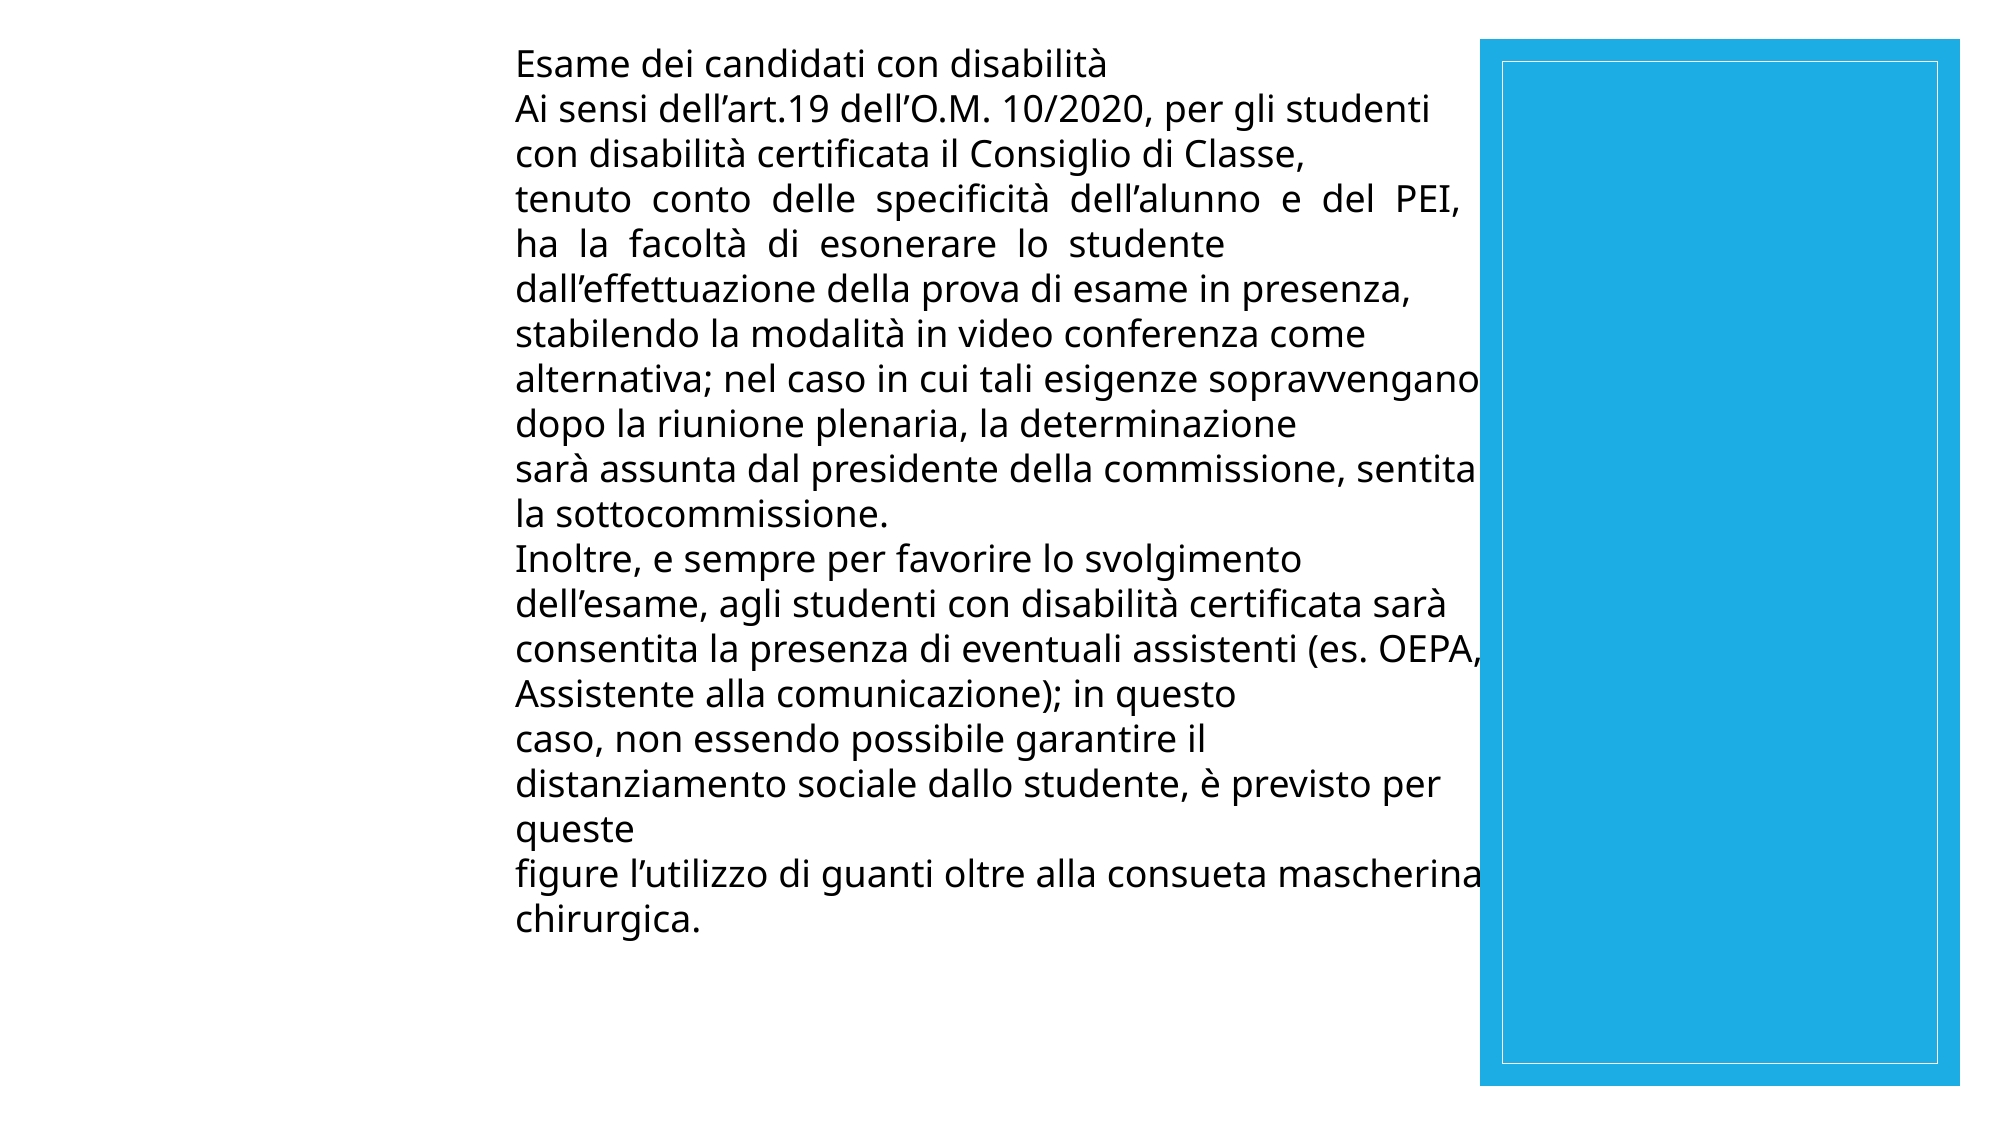

Esame dei candidati con disabilità
Ai sensi dell’art.19 dell’O.M. 10/2020, per gli studenti con disabilità certificata il Consiglio di Classe,
tenuto conto delle specificità dell’alunno e del PEI, ha la facoltà di esonerare lo studente
dall’effettuazione della prova di esame in presenza, stabilendo la modalità in video conferenza come
alternativa; nel caso in cui tali esigenze sopravvengano dopo la riunione plenaria, la determinazione
sarà assunta dal presidente della commissione, sentita la sottocommissione.
Inoltre, e sempre per favorire lo svolgimento dell’esame, agli studenti con disabilità certificata sarà
consentita la presenza di eventuali assistenti (es. OEPA, Assistente alla comunicazione); in questo
caso, non essendo possibile garantire il distanziamento sociale dallo studente, è previsto per queste
figure l’utilizzo di guanti oltre alla consueta mascherina chirurgica.
#